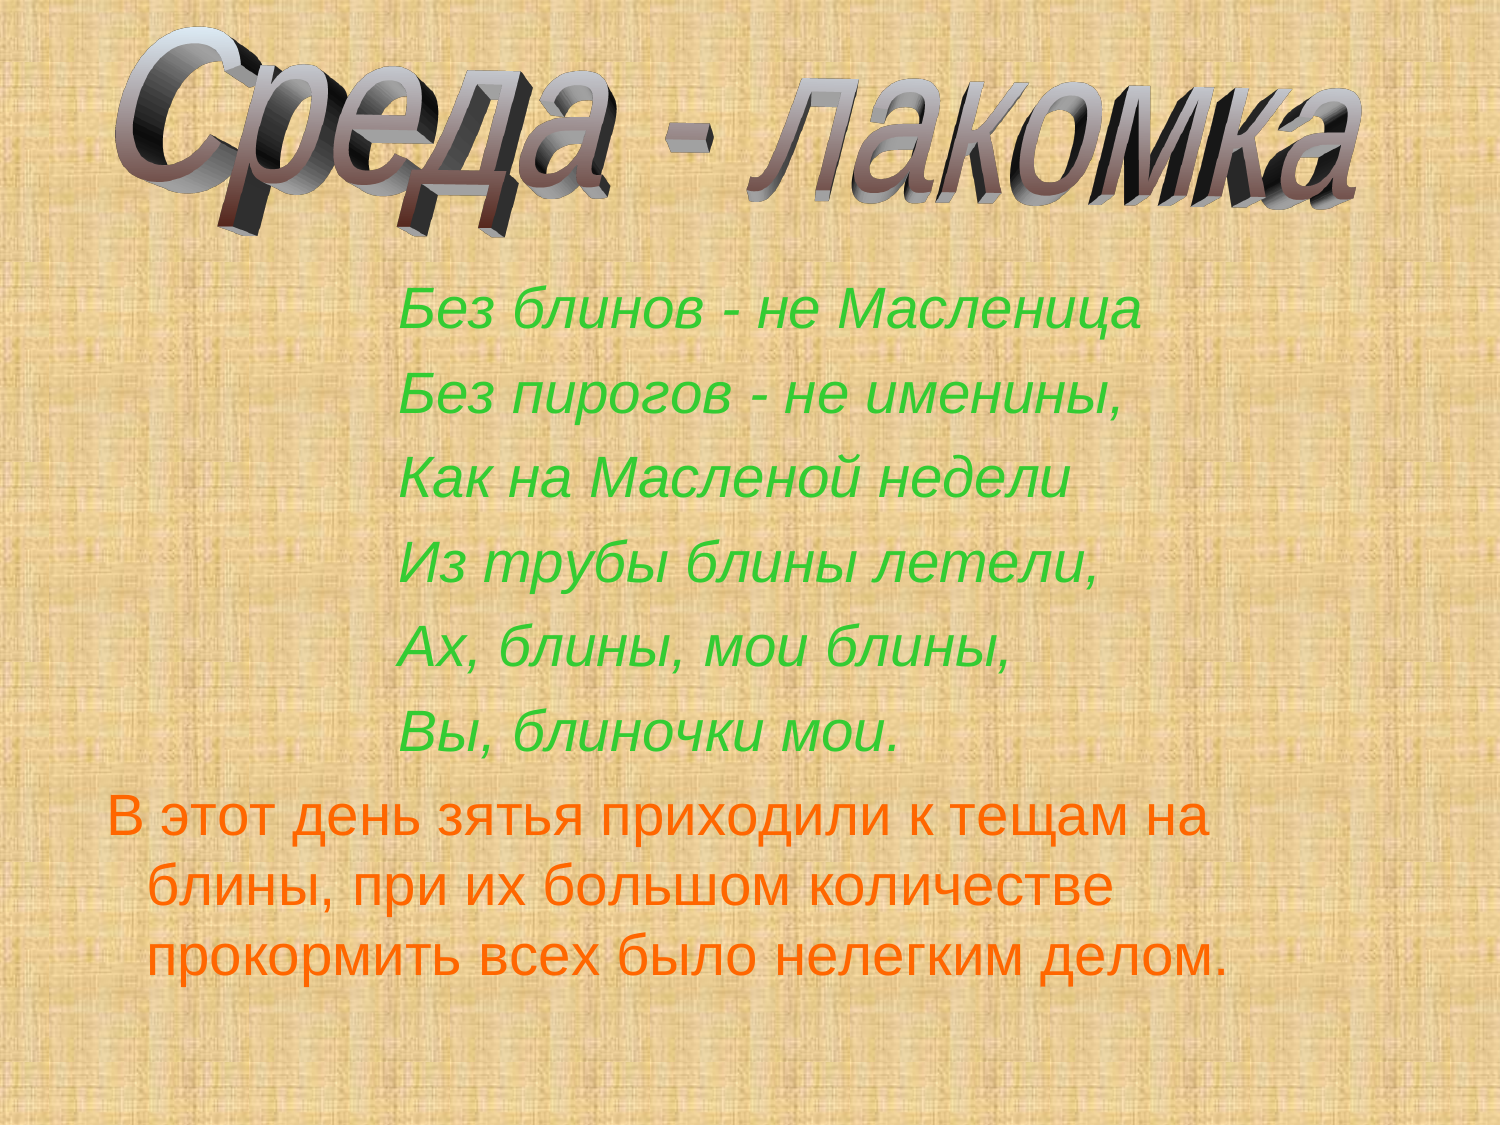

Среда - лакомка
# Без блинов - не Масленица
 Без пирогов - не именины,
 Как на Масленой недели
 Из трубы блины летели,
 Ах, блины, мои блины,
 Вы, блиночки мои.
 В этот день зятья приходили к тещам на блины, при их большом количестве прокормить всех было нелегким делом.